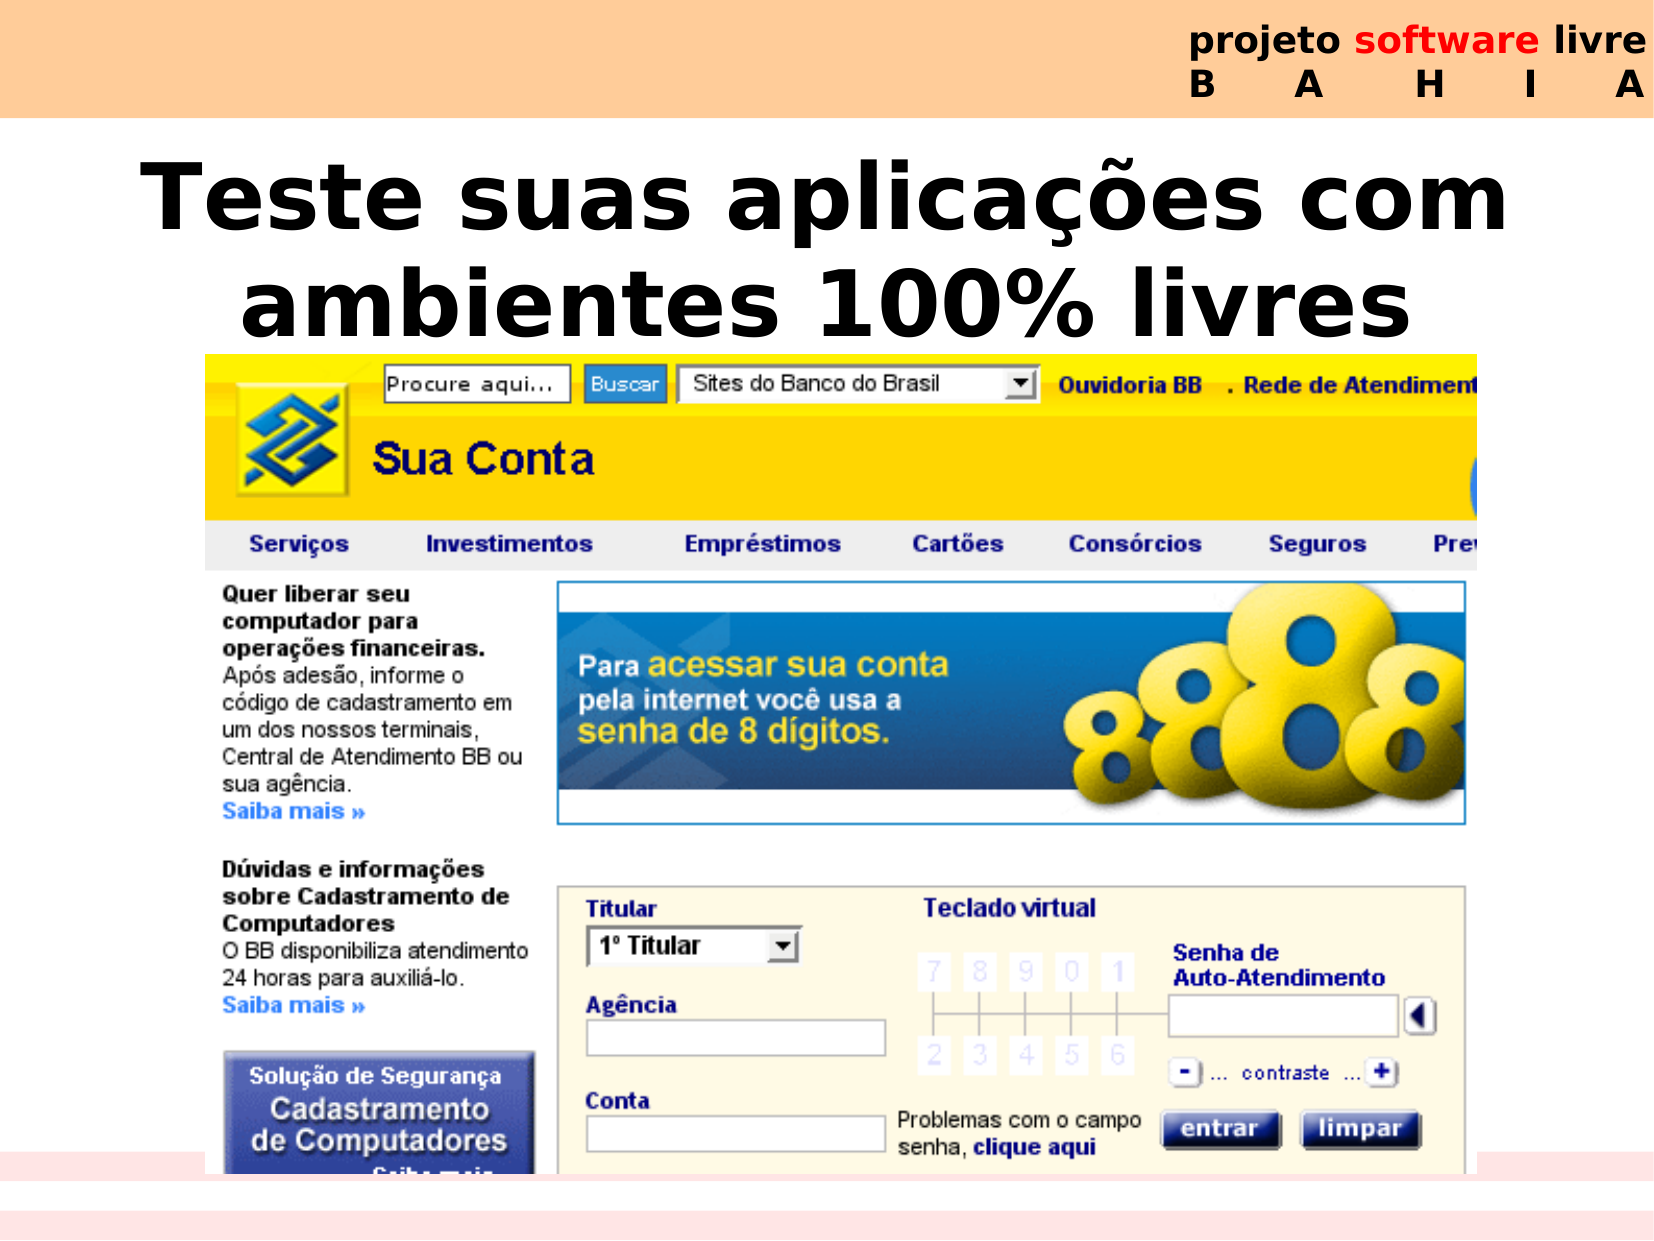

# Teste suas aplicações com ambientes 100% livres